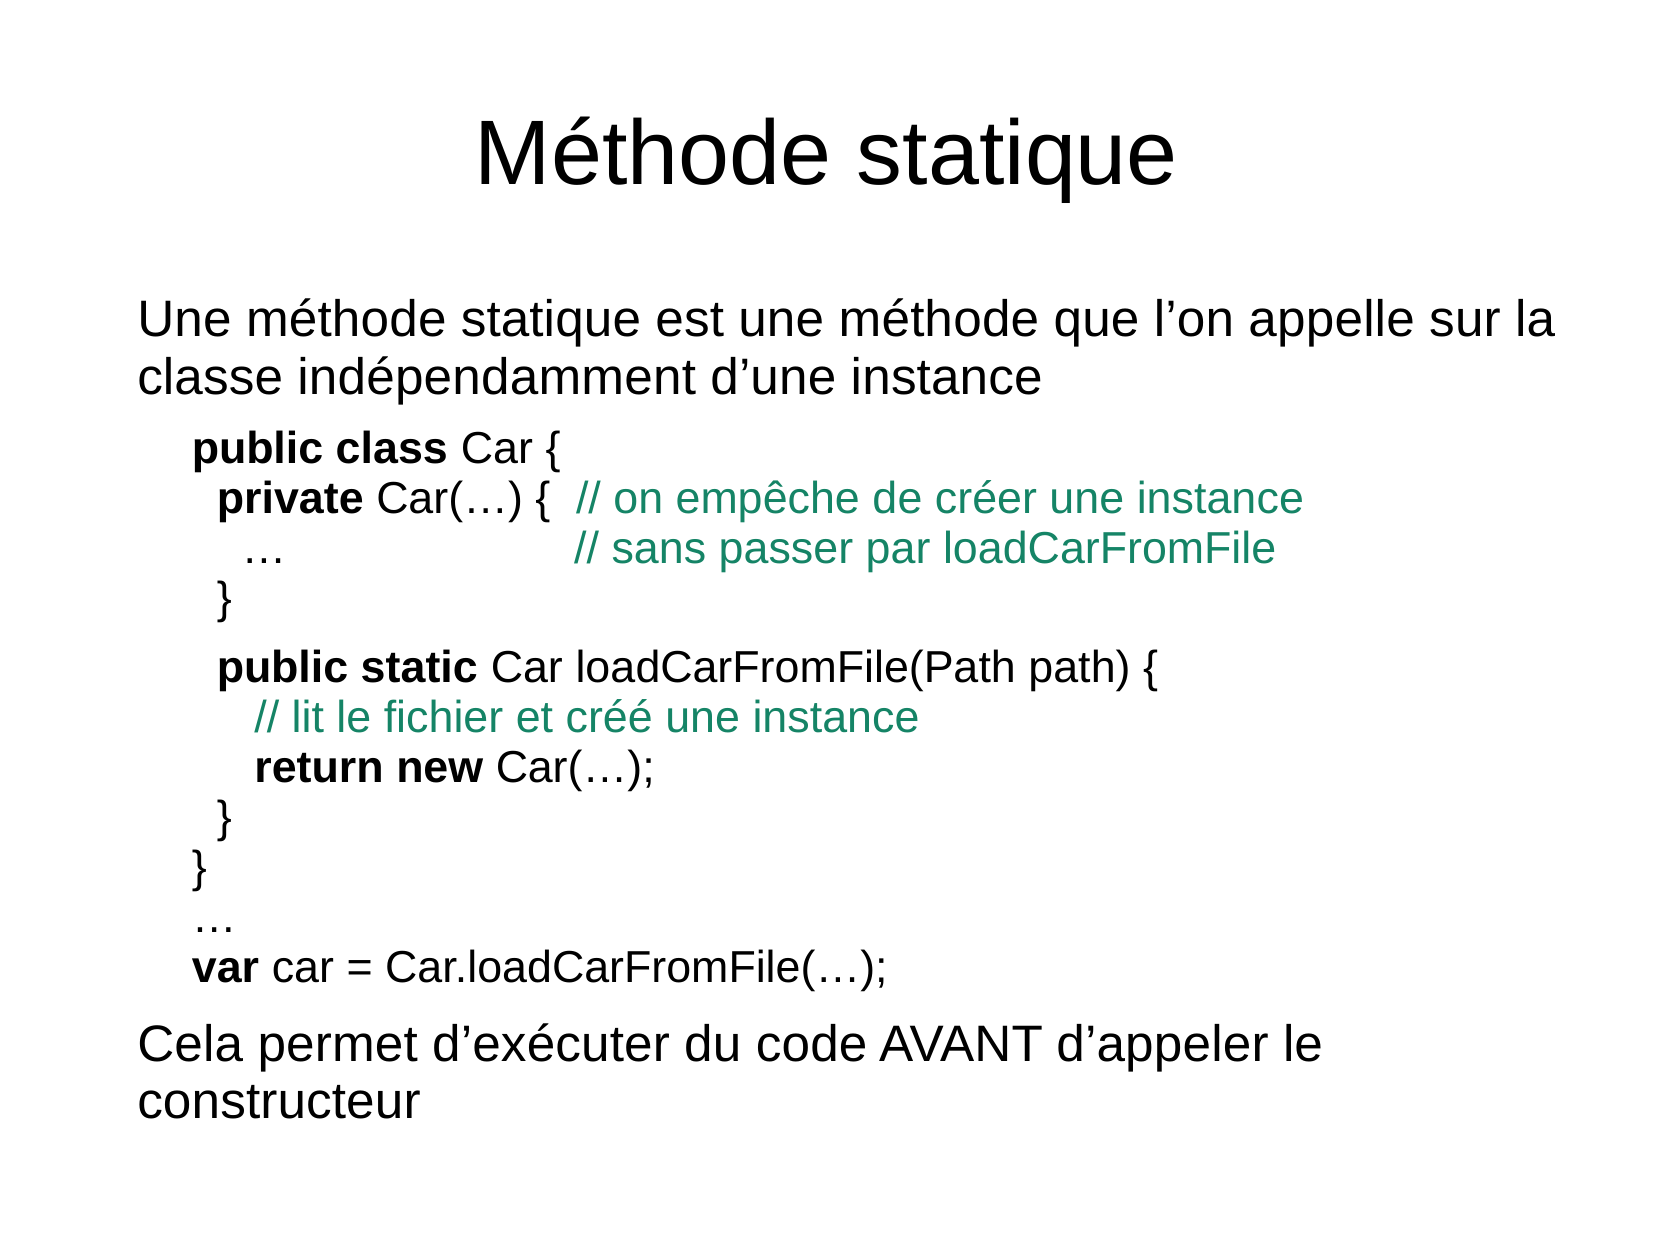

# Méthode statique
Une méthode statique est une méthode que l’on appelle sur la classe indépendamment d’une instance
public class Car {
 private Car(…) { // on empêche de créer une instance
 … // sans passer par loadCarFromFile
 }
 public static Car loadCarFromFile(Path path) {
 // lit le fichier et créé une instance
 return new Car(…);
 }
}
…
var car = Car.loadCarFromFile(…);
Cela permet d’exécuter du code AVANT d’appeler le constructeur